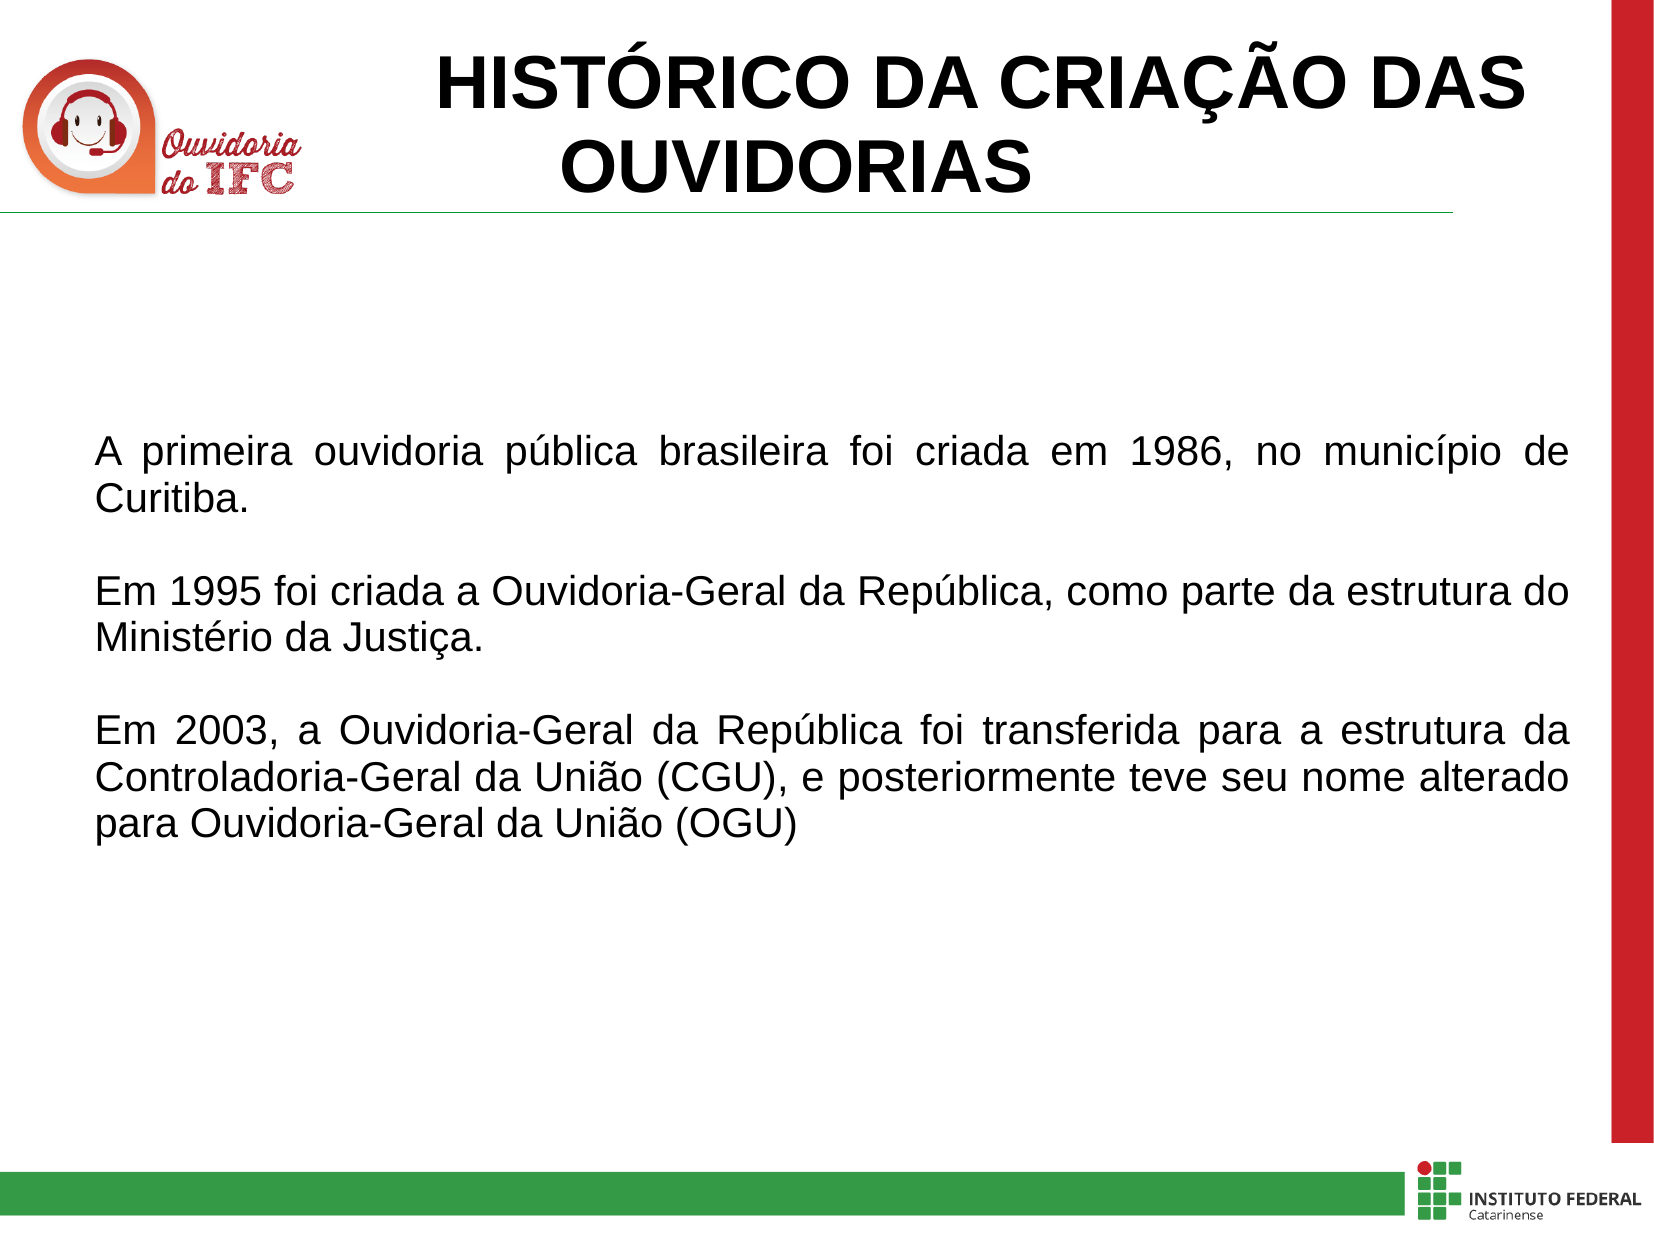

HISTÓRICO DA CRIAÇÃO DAS OUVIDORIAS
# A primeira ouvidoria pública brasileira foi criada em 1986, no município de Curitiba.
Em 1995 foi criada a Ouvidoria-Geral da República, como parte da estrutura do Ministério da Justiça.
Em 2003, a Ouvidoria-Geral da República foi transferida para a estrutura da Controladoria-Geral da União (CGU), e posteriormente teve seu nome alterado para Ouvidoria-Geral da União (OGU)